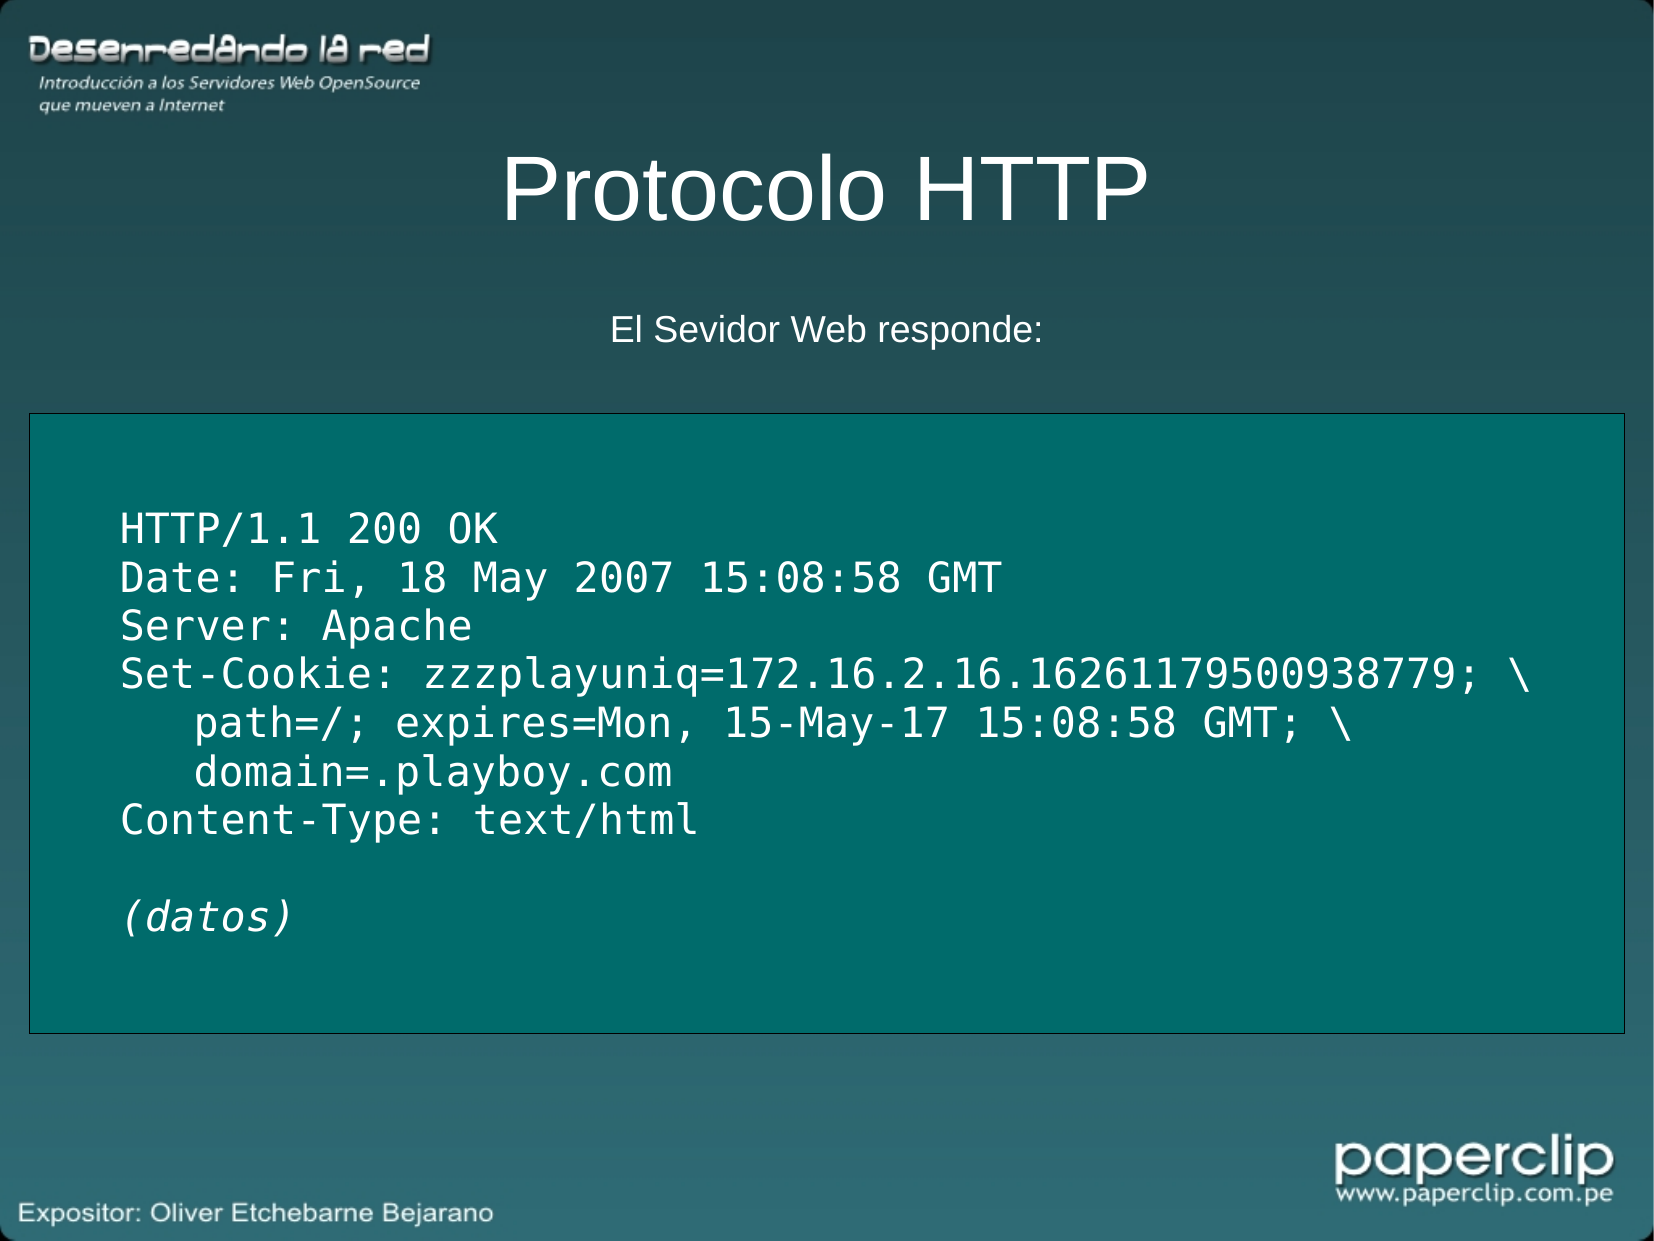

# Protocolo HTTP
El Sevidor Web responde:
HTTP/1.1 200 OK
Date: Fri, 18 May 2007 15:08:58 GMT
Server: Apache
Set-Cookie: zzzplayuniq=172.16.2.16.16261179500938779; \
	path=/; expires=Mon, 15-May-17 15:08:58 GMT; \
	domain=.playboy.com
Content-Type: text/html
(datos)